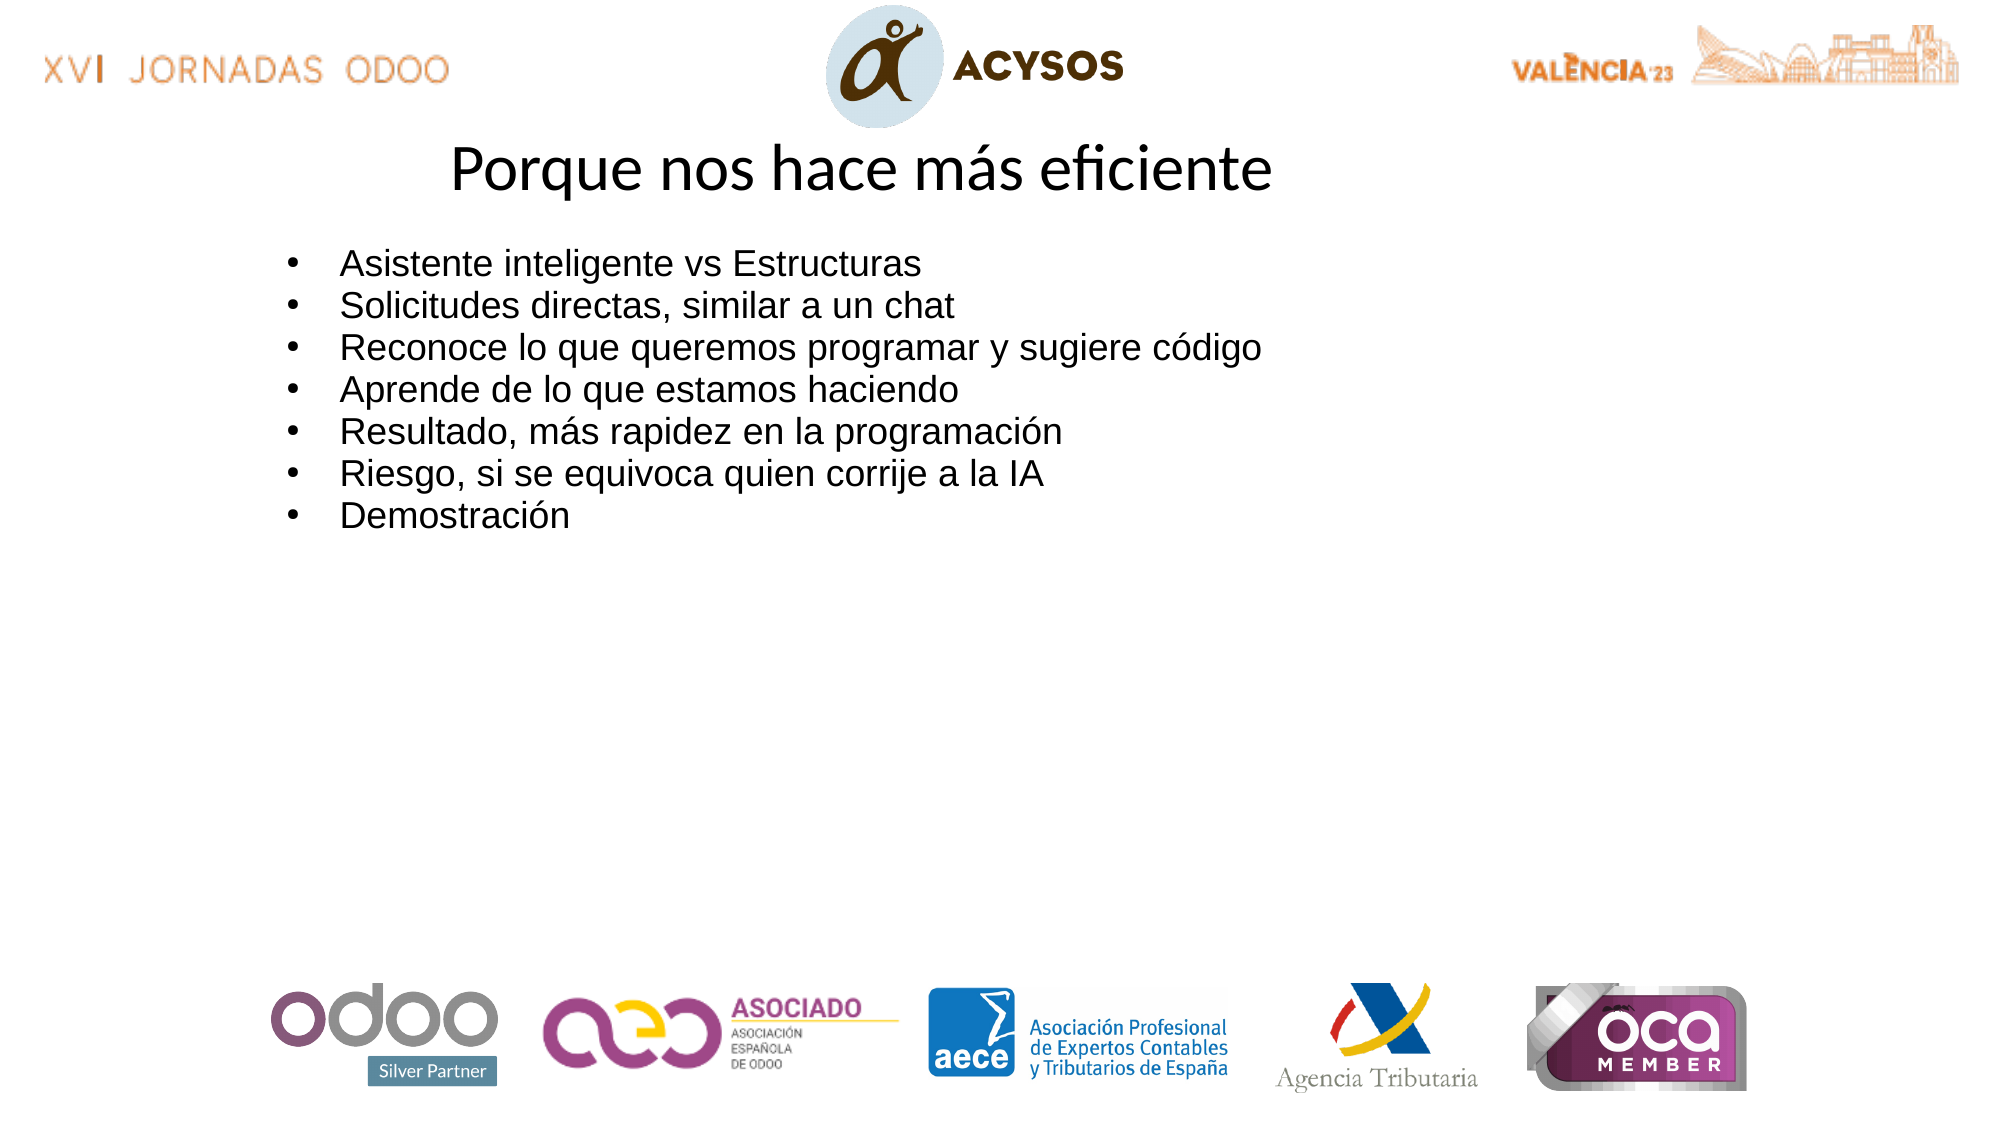

# Porque nos hace más eficiente
Asistente inteligente vs Estructuras
Solicitudes directas, similar a un chat
Reconoce lo que queremos programar y sugiere código
Aprende de lo que estamos haciendo
Resultado, más rapidez en la programación
Riesgo, si se equivoca quien corrije a la IA
Demostración